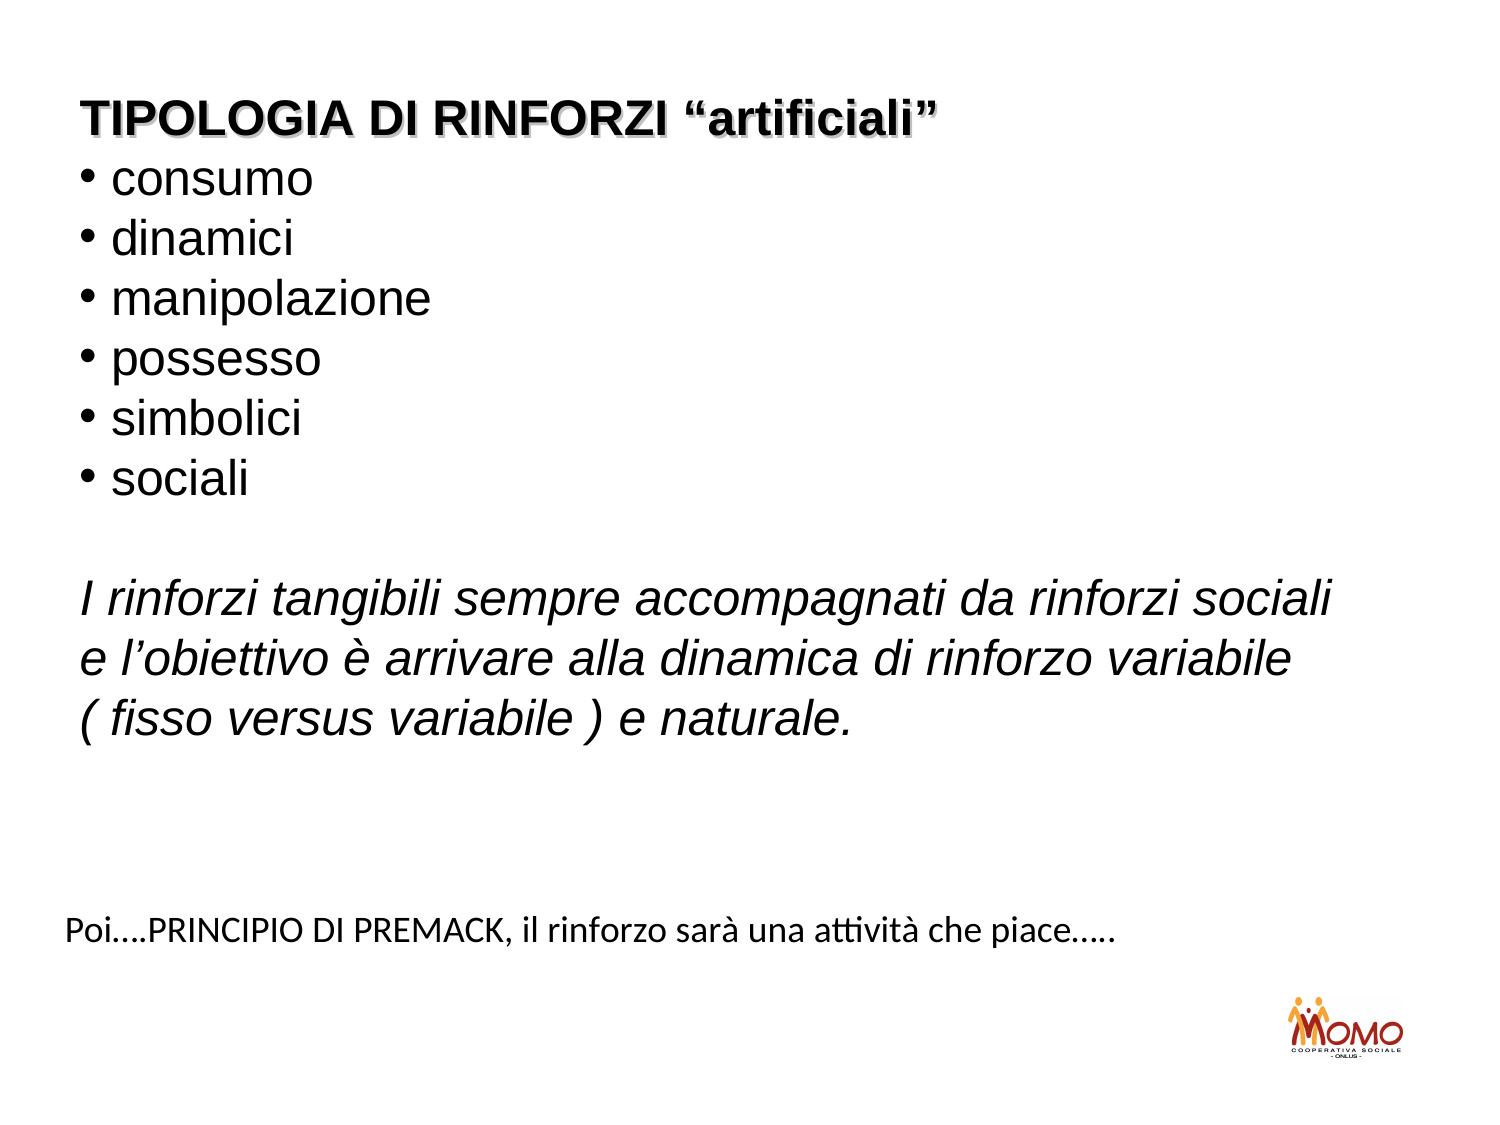

TIPOLOGIA DI RINFORZI “artificiali”
 consumo
 dinamici
 manipolazione
 possesso
 simbolici
 sociali
I rinforzi tangibili sempre accompagnati da rinforzi sociali e l’obiettivo è arrivare alla dinamica di rinforzo variabile ( fisso versus variabile ) e naturale.
Poi….PRINCIPIO DI PREMACK, il rinforzo sarà una attività che piace…..